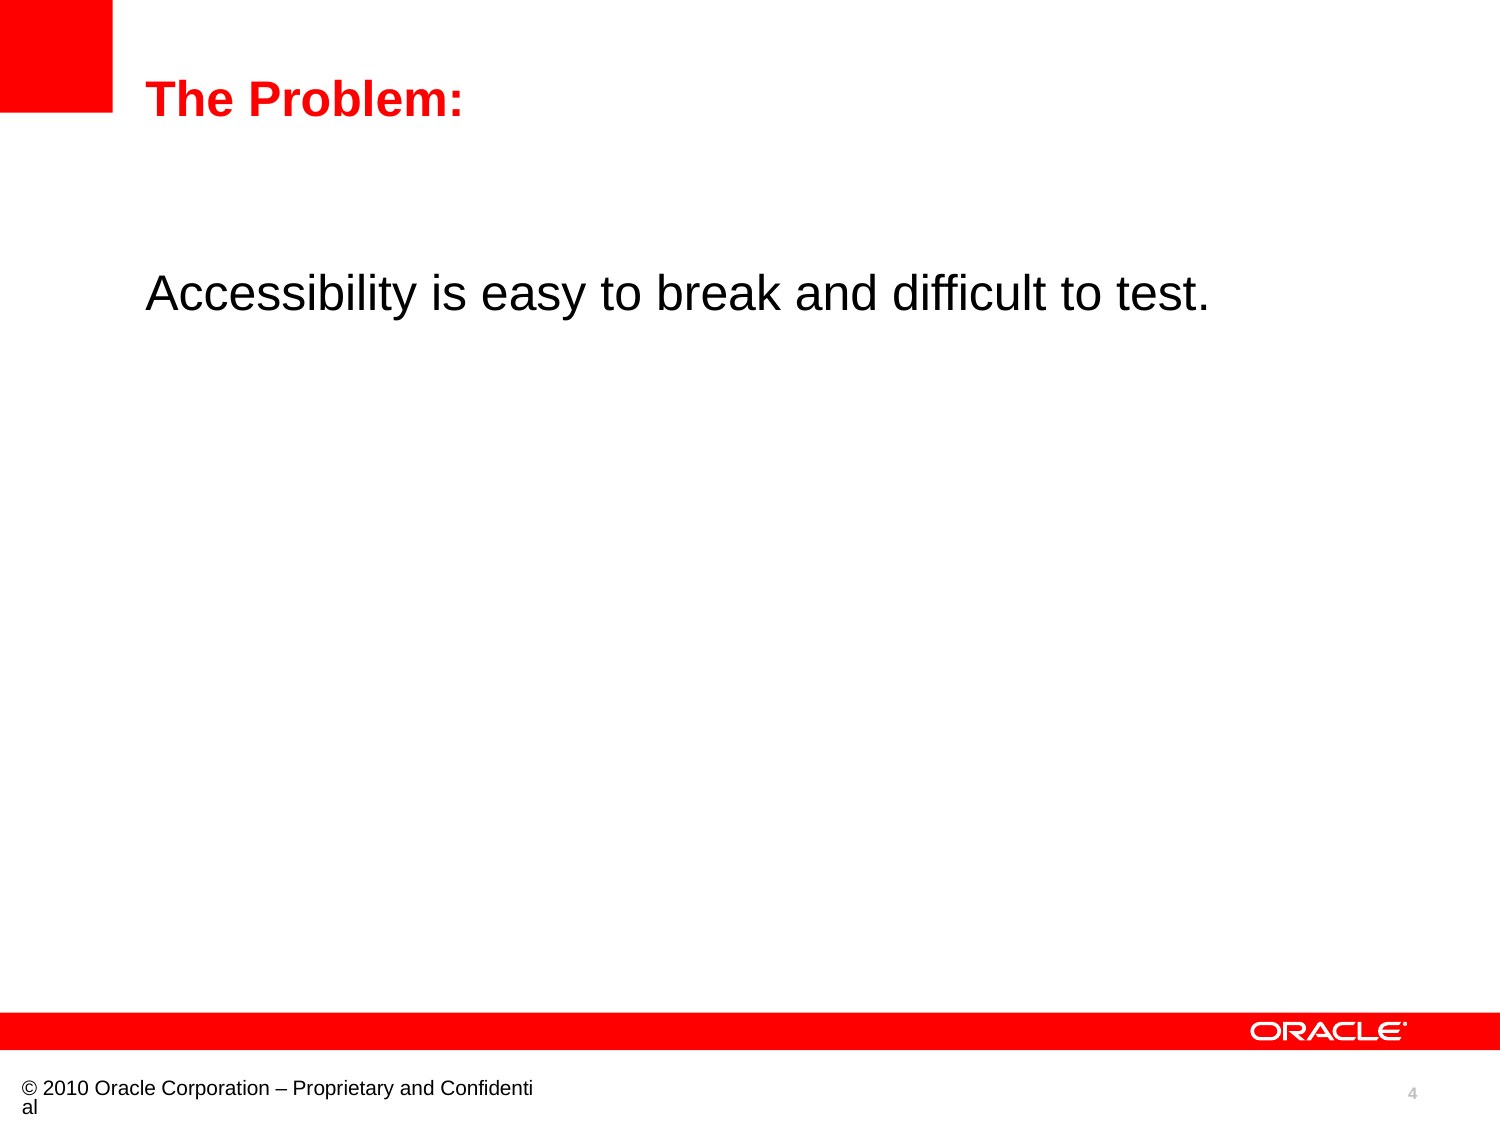

# The Problem:
Accessibility is easy to break and difficult to test.
© 2010 Oracle Corporation – Proprietary and Confidential